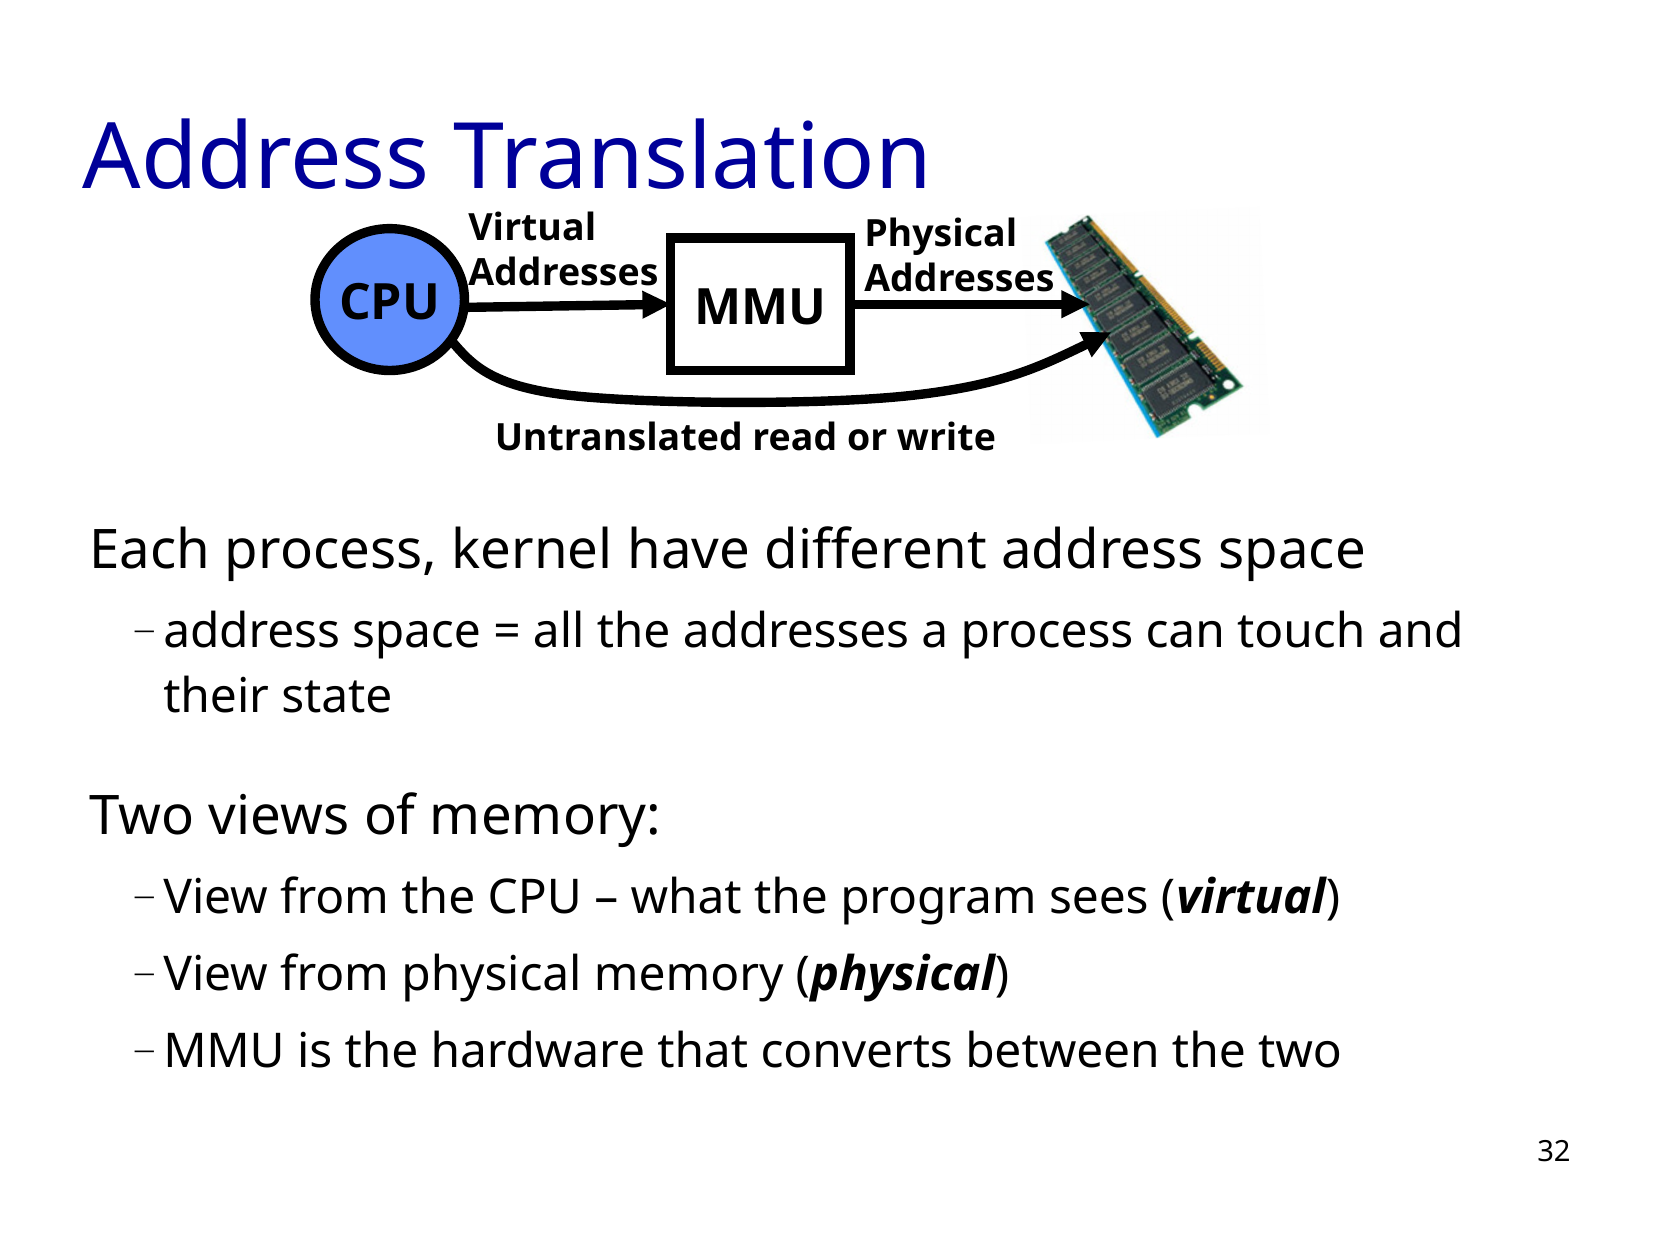

# Address Translation
Virtual
Addresses
Physical
Addresses
CPU
MMU
Untranslated read or write
Each process, kernel have different address space
address space = all the addresses a process can touch and their state
Two views of memory:
View from the CPU – what the program sees (virtual)
View from physical memory (physical)
MMU is the hardware that converts between the two
32